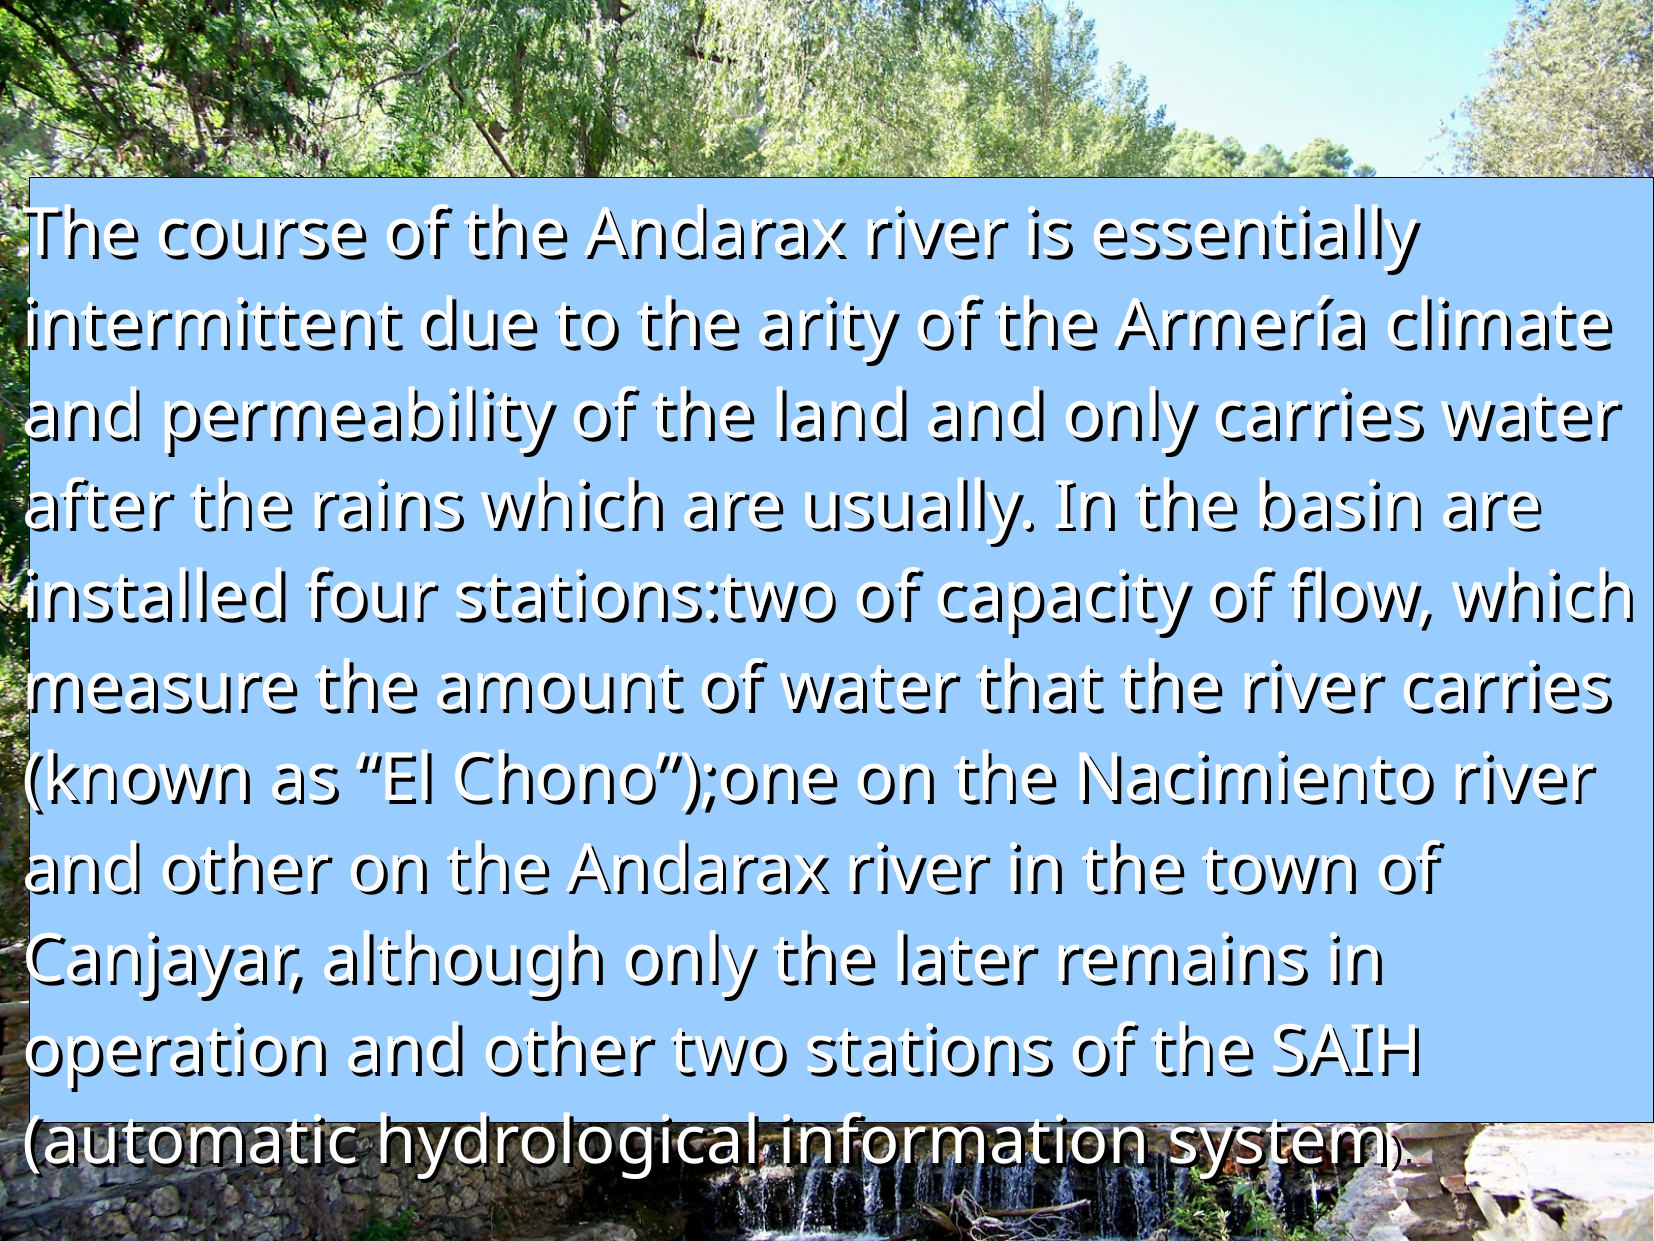

The course of the Andarax river is essentially
intermittent due to the arity of the Armería climate
and permeability of the land and only carries water
after the rains which are usually. In the basin are
installed four stations:two of capacity of flow, which
measure the amount of water that the river carries
(known as “El Chono”);one on the Nacimiento river
and other on the Andarax river in the town of
Canjayar, although only the later remains in
operation and other two stations of the SAIH
(automatic hydrological information system).